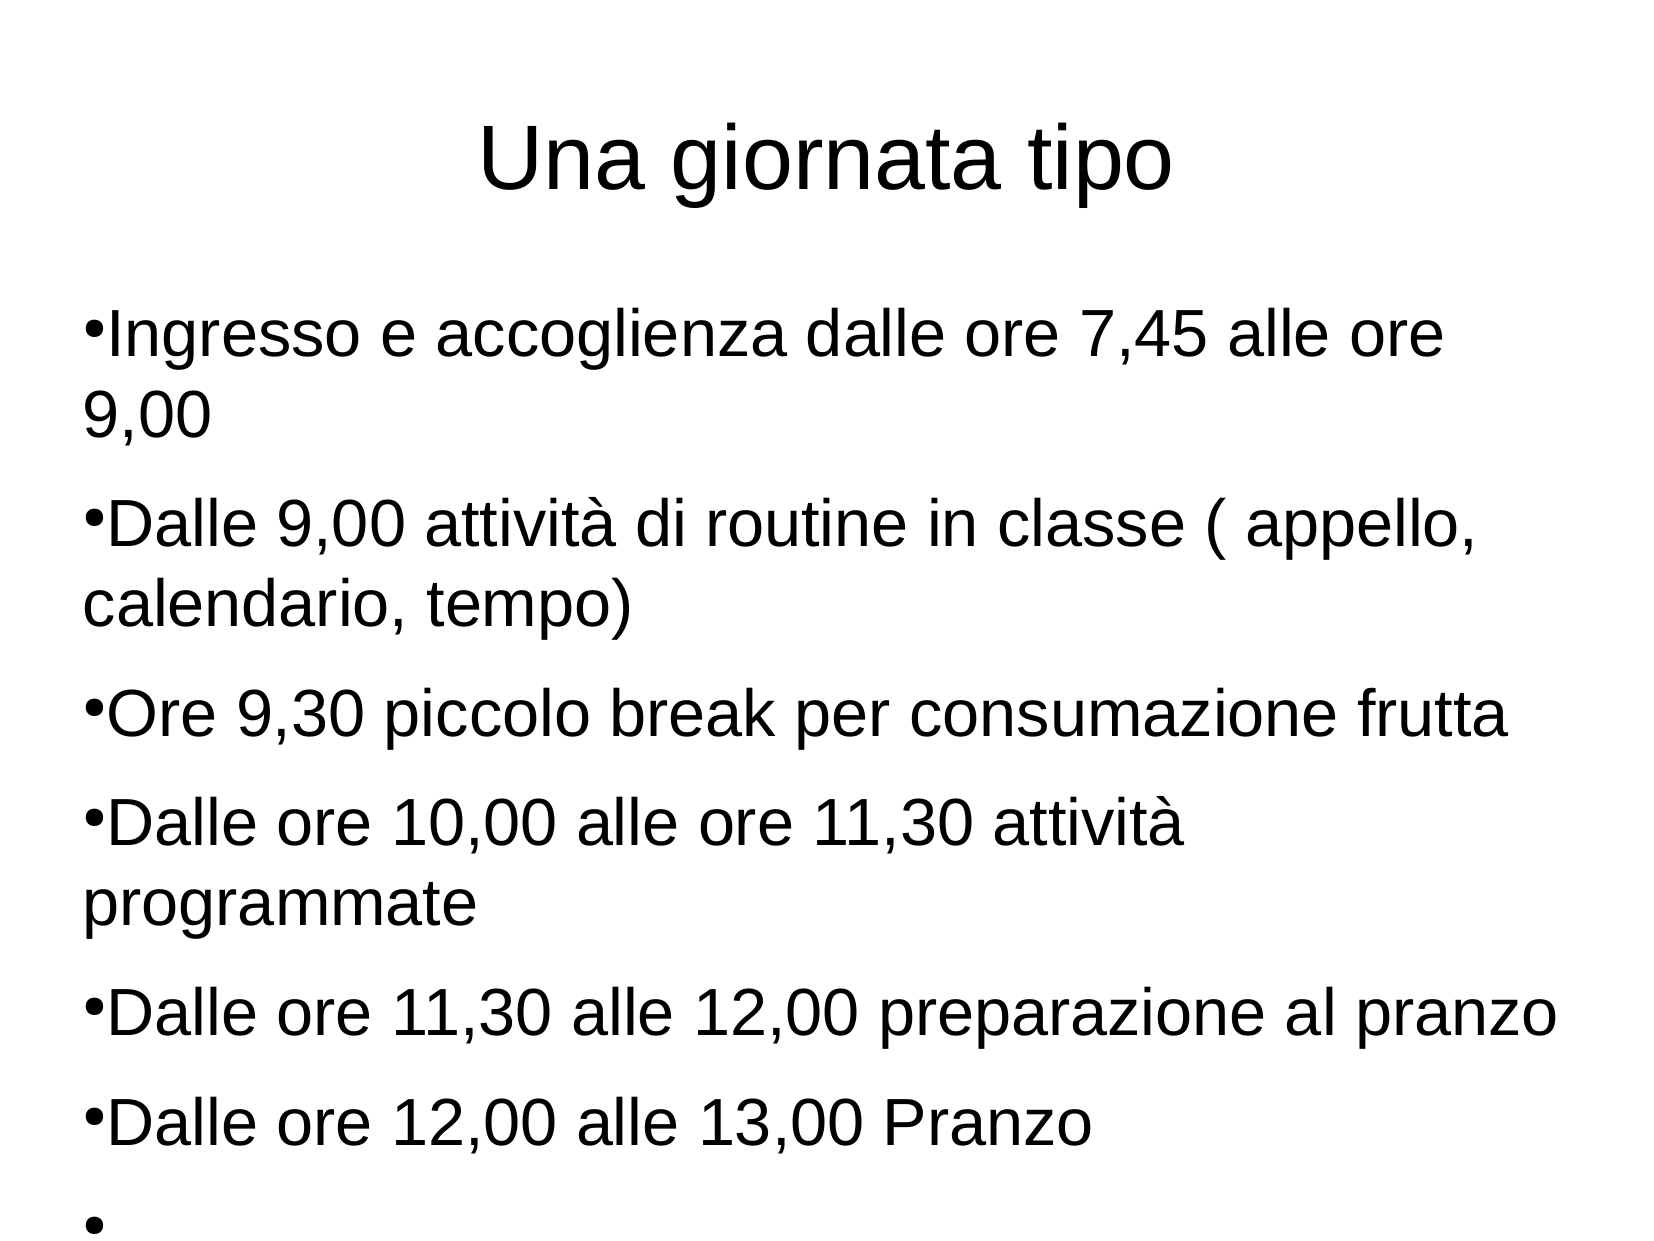

# Una giornata tipo
Ingresso e accoglienza dalle ore 7,45 alle ore 9,00
Dalle 9,00 attività di routine in classe ( appello, calendario, tempo)
Ore 9,30 piccolo break per consumazione frutta
Dalle ore 10,00 alle ore 11,30 attività programmate
Dalle ore 11,30 alle 12,00 preparazione al pranzo
Dalle ore 12,00 alle 13,00 Pranzo